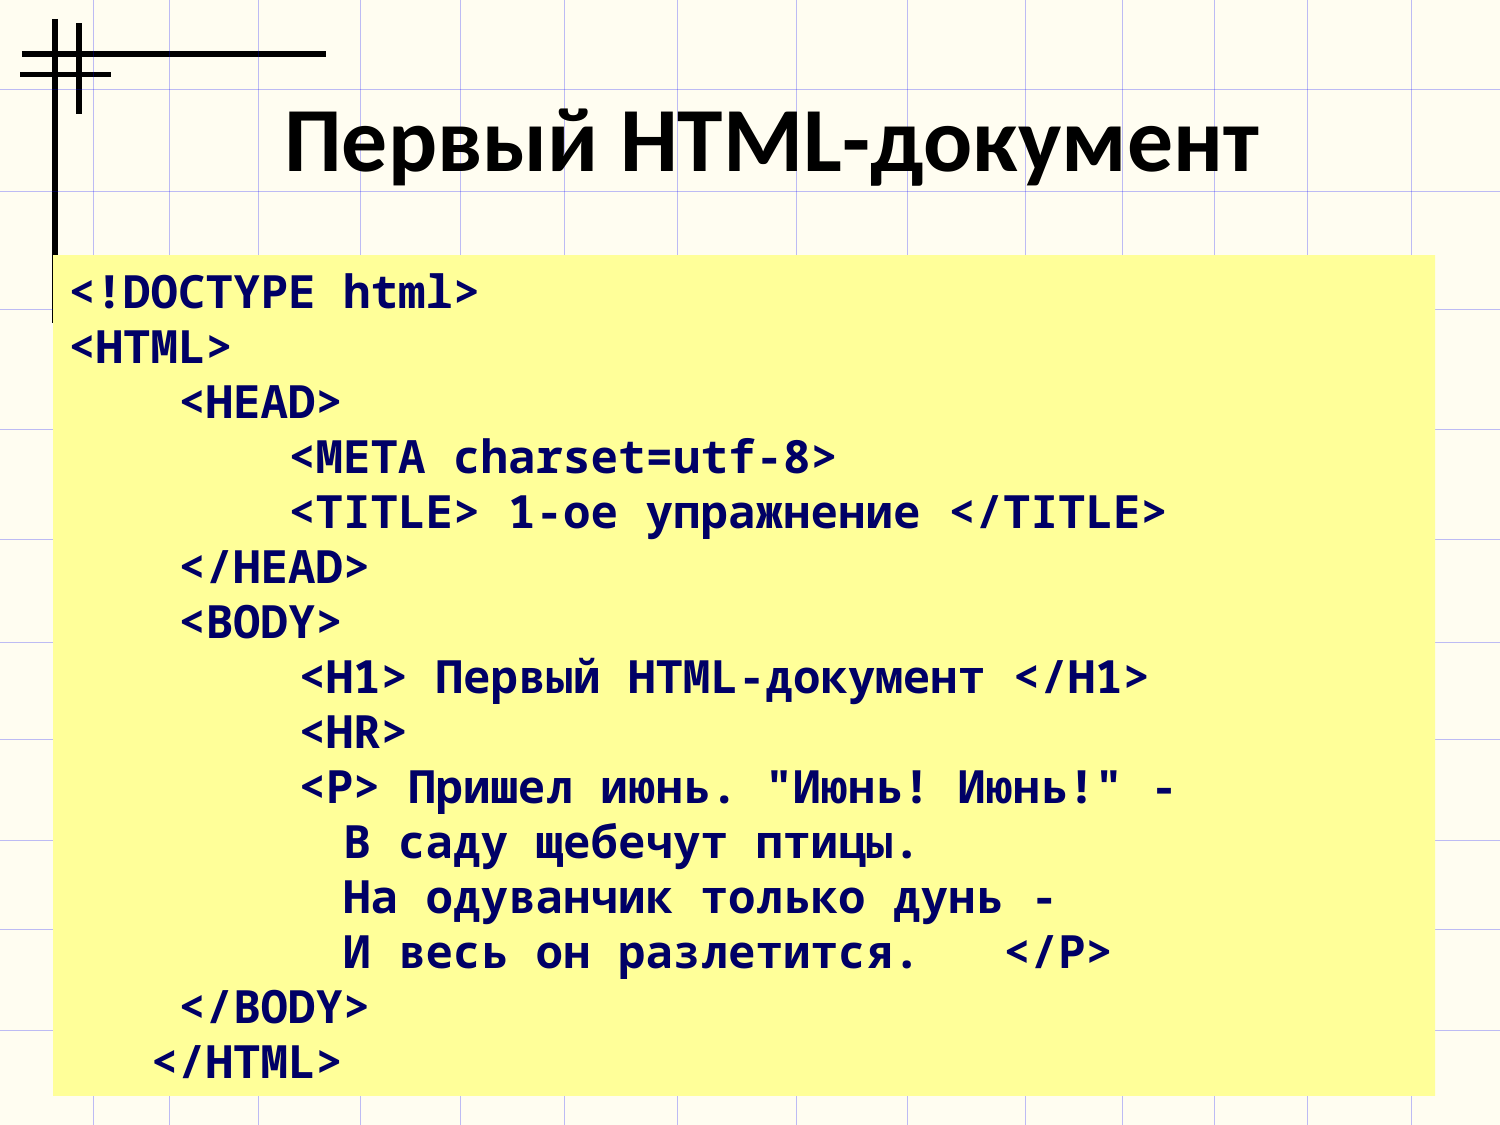

# Первый HTML-документ
<!DOCTYPE html>
<HTML>
 <HEAD>
 <META charset=utf-8>
 <TITLE> 1-ое упражнение </TITLE>
 </HEAD>
 <BODY>
 	 <H1> Первый HTML-документ </H1>
 	 <HR>
 	 <P> Пришел июнь. "Июнь! Июнь!" -
 В саду щебечут птицы.
 На одуванчик только дунь -
 И весь он разлетится. </P>
 </BODY>
 </HTML>